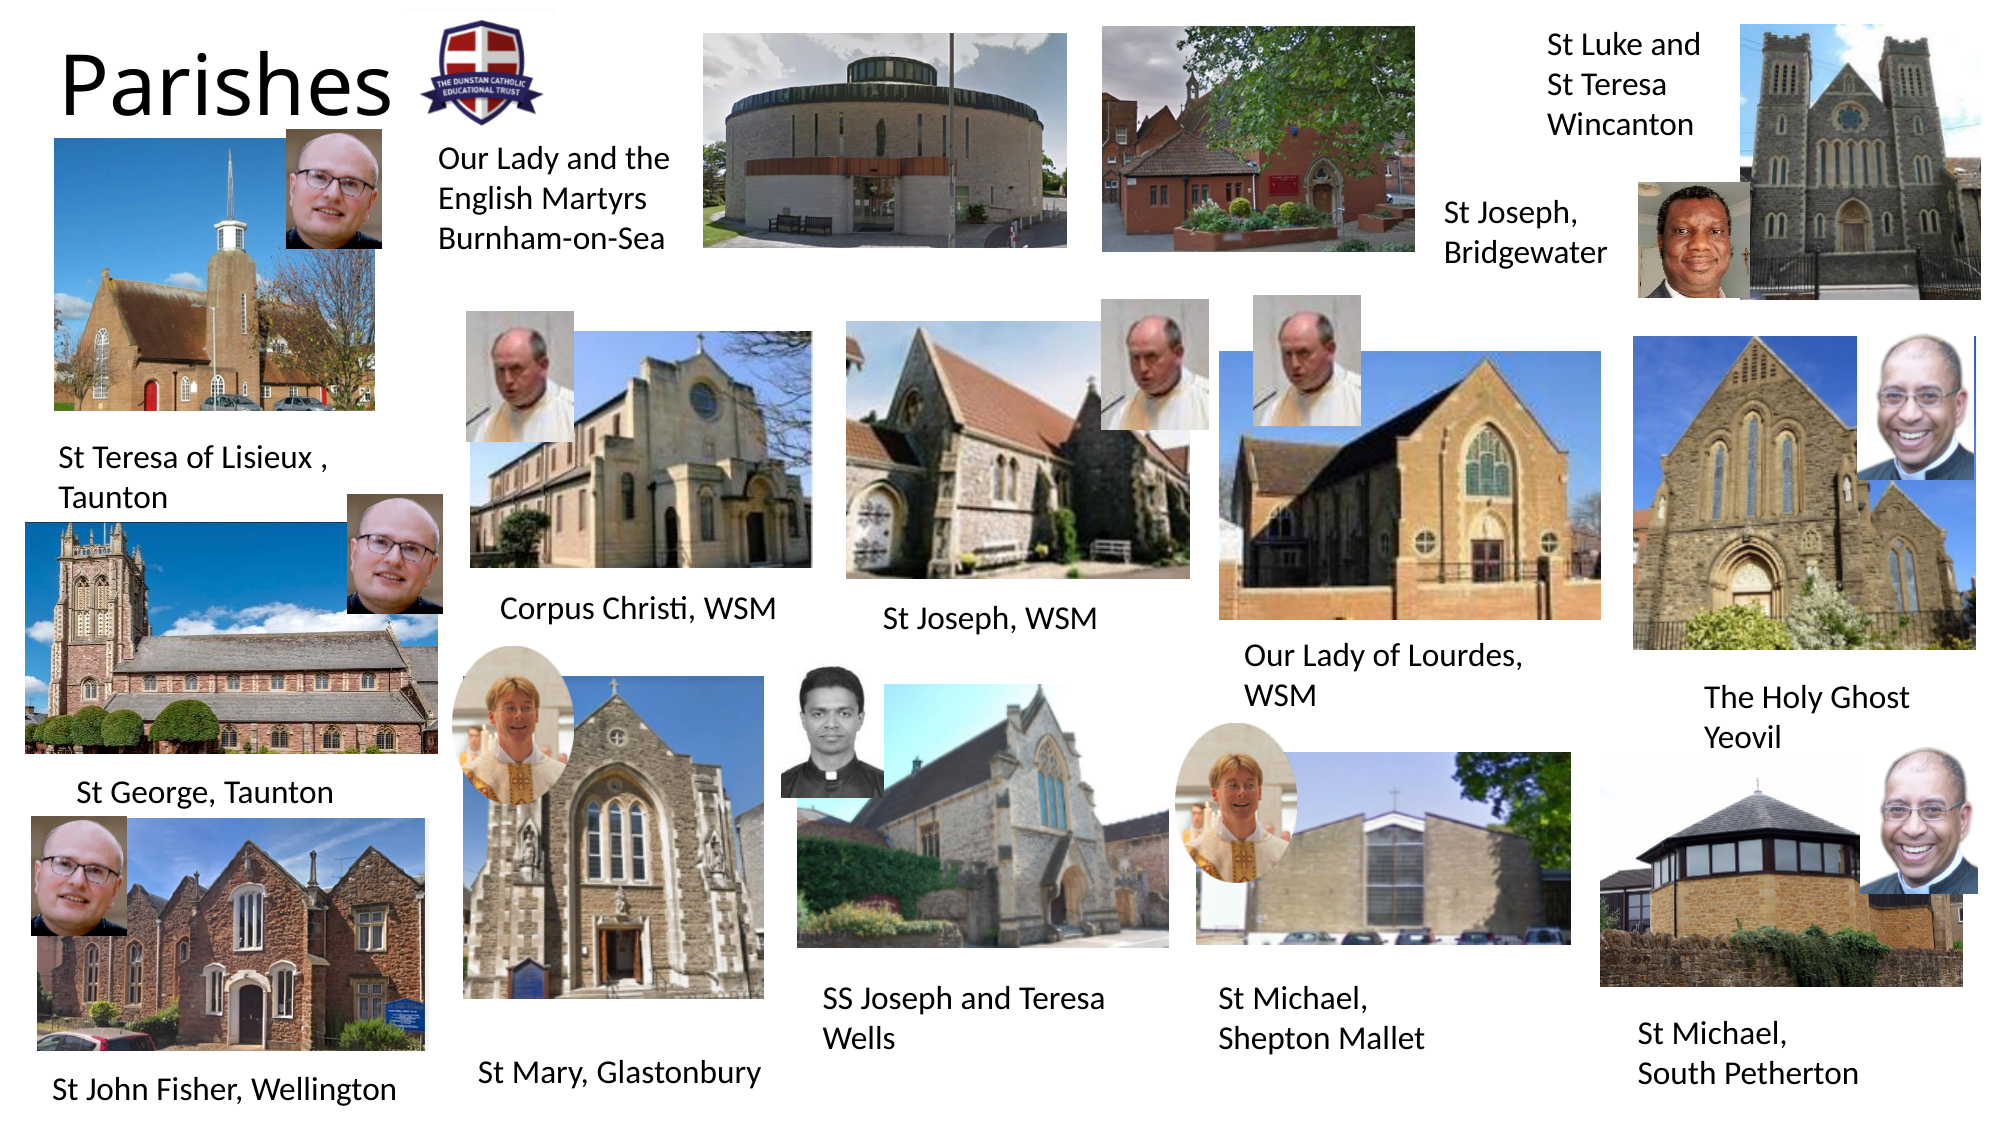

St Luke and
St Teresa
Wincanton
# Parishes
Our Lady and the English Martyrs
Burnham-on-Sea
St Joseph,
Bridgewater
St Teresa of Lisieux ,
Taunton
Corpus Christi, WSM
St Joseph, WSM
Our Lady of Lourdes, WSM
The Holy Ghost
Yeovil
St George, Taunton
SS Joseph and Teresa
Wells
St Michael,
Shepton Mallet
St Michael,
South Petherton
St Mary, Glastonbury
St John Fisher, Wellington